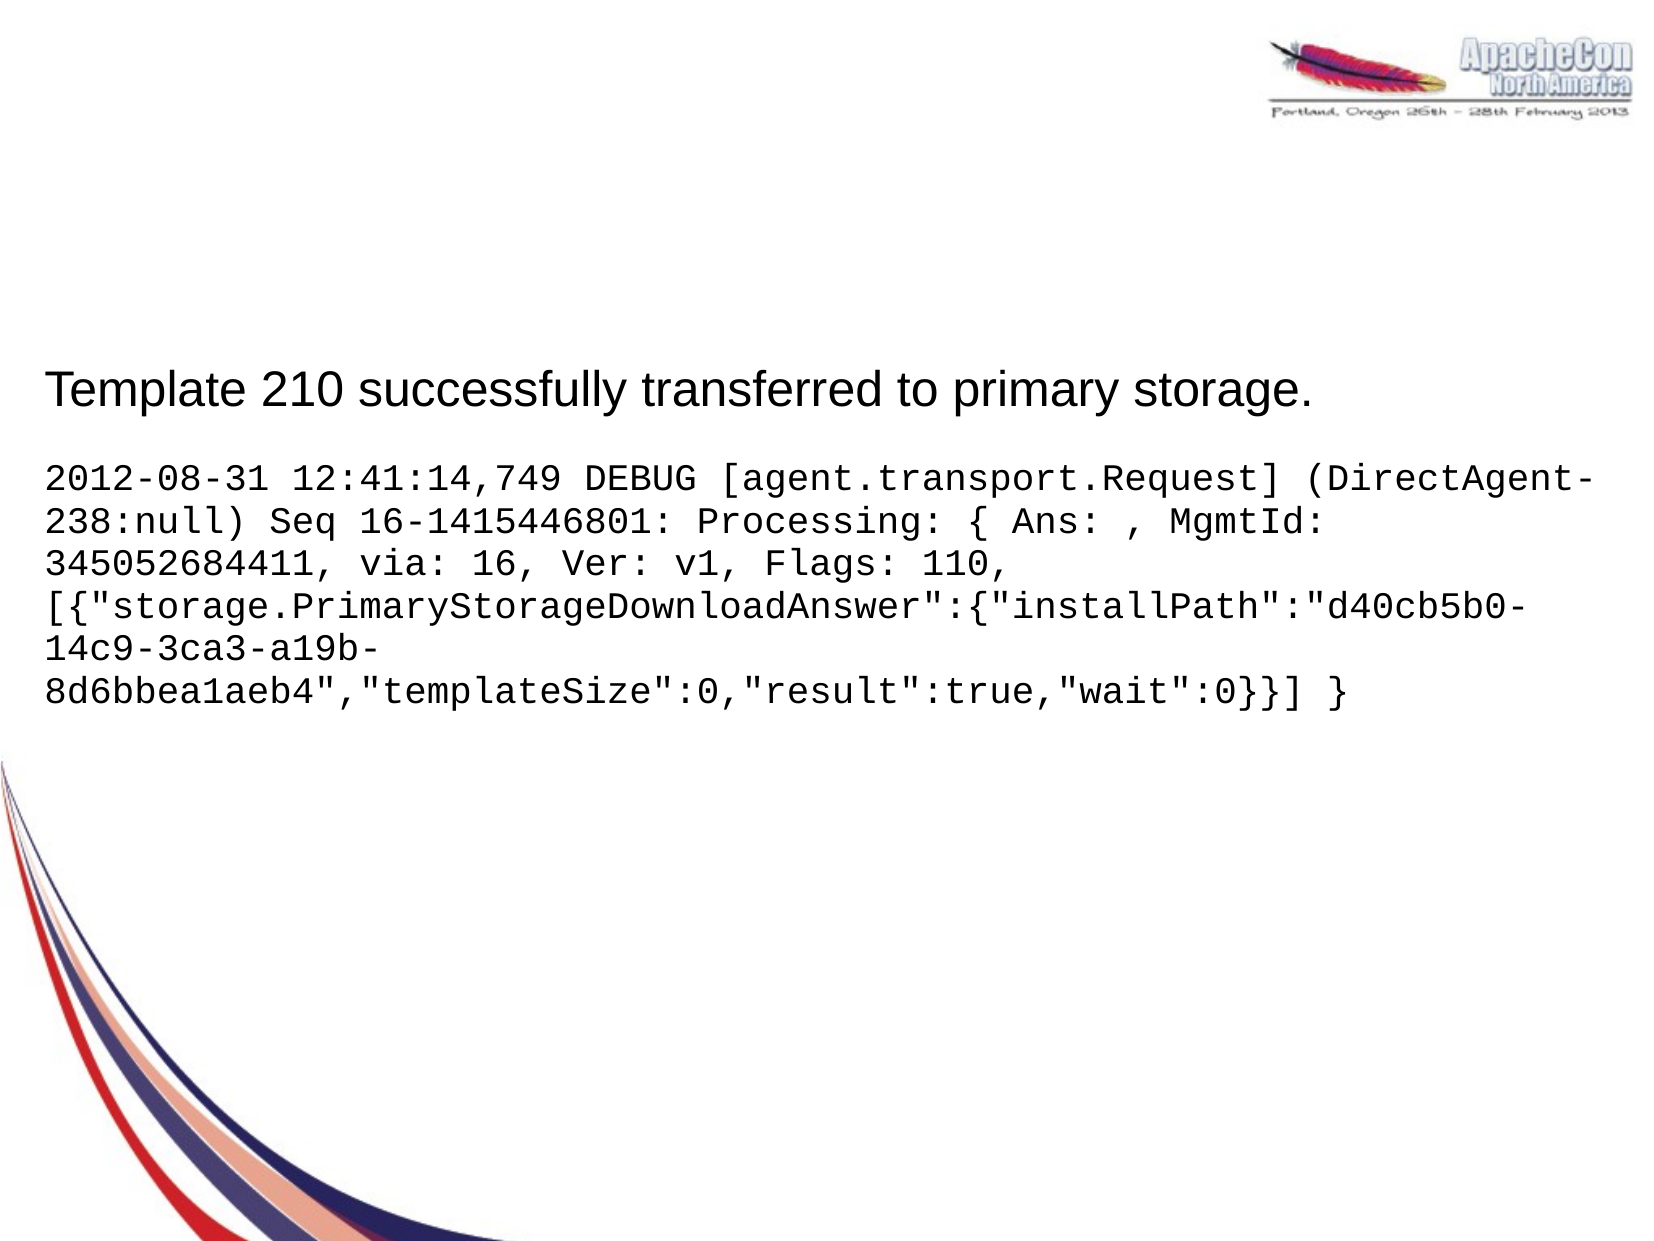

Template 210 successfully transferred to primary storage.
2012-08-31 12:41:14,749 DEBUG [agent.transport.Request] (DirectAgent-238:null) Seq 16-1415446801: Processing: { Ans: , MgmtId: 345052684411, via: 16, Ver: v1, Flags: 110, [{"storage.PrimaryStorageDownloadAnswer":{"installPath":"d40cb5b0-14c9-3ca3-a19b-8d6bbea1aeb4","templateSize":0,"result":true,"wait":0}}] }